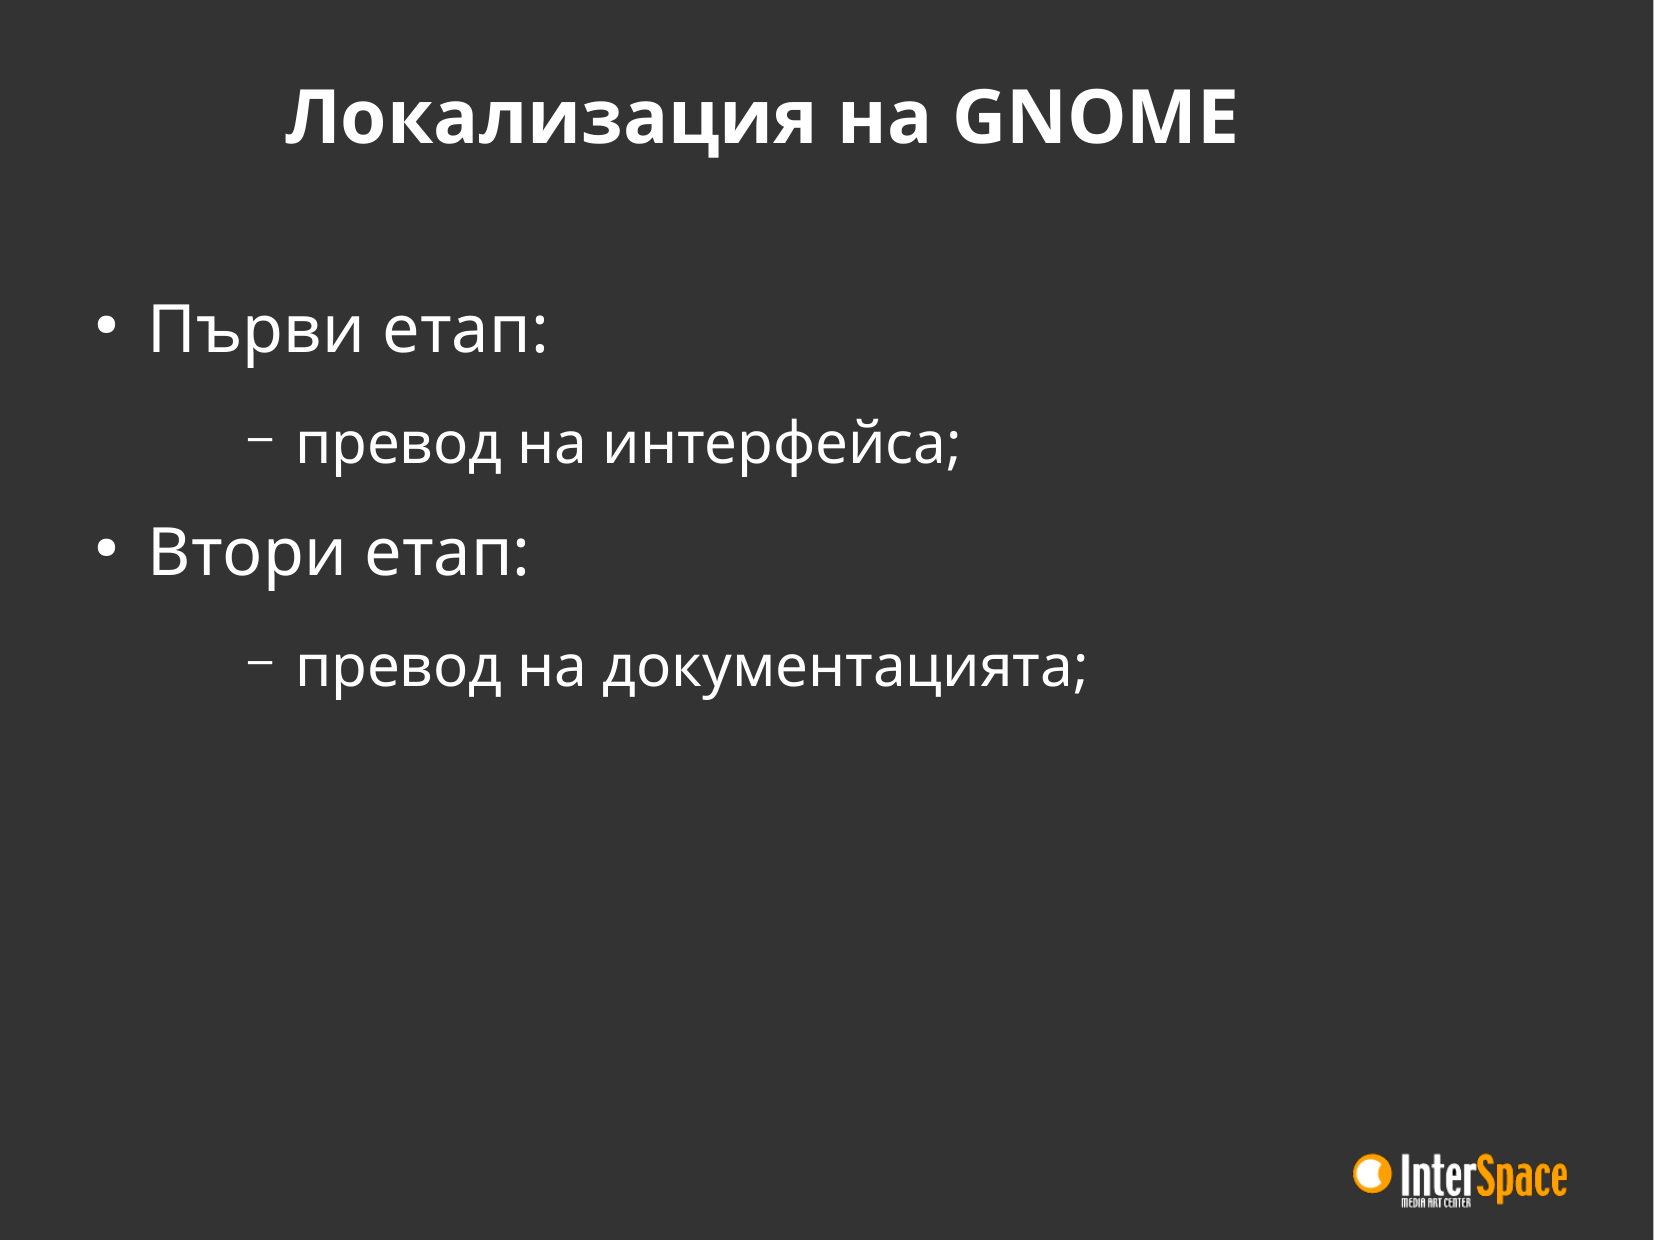

# Локализация на GNOME
Първи етап:
превод на интерфейса;
Втори етап:
превод на документацията;